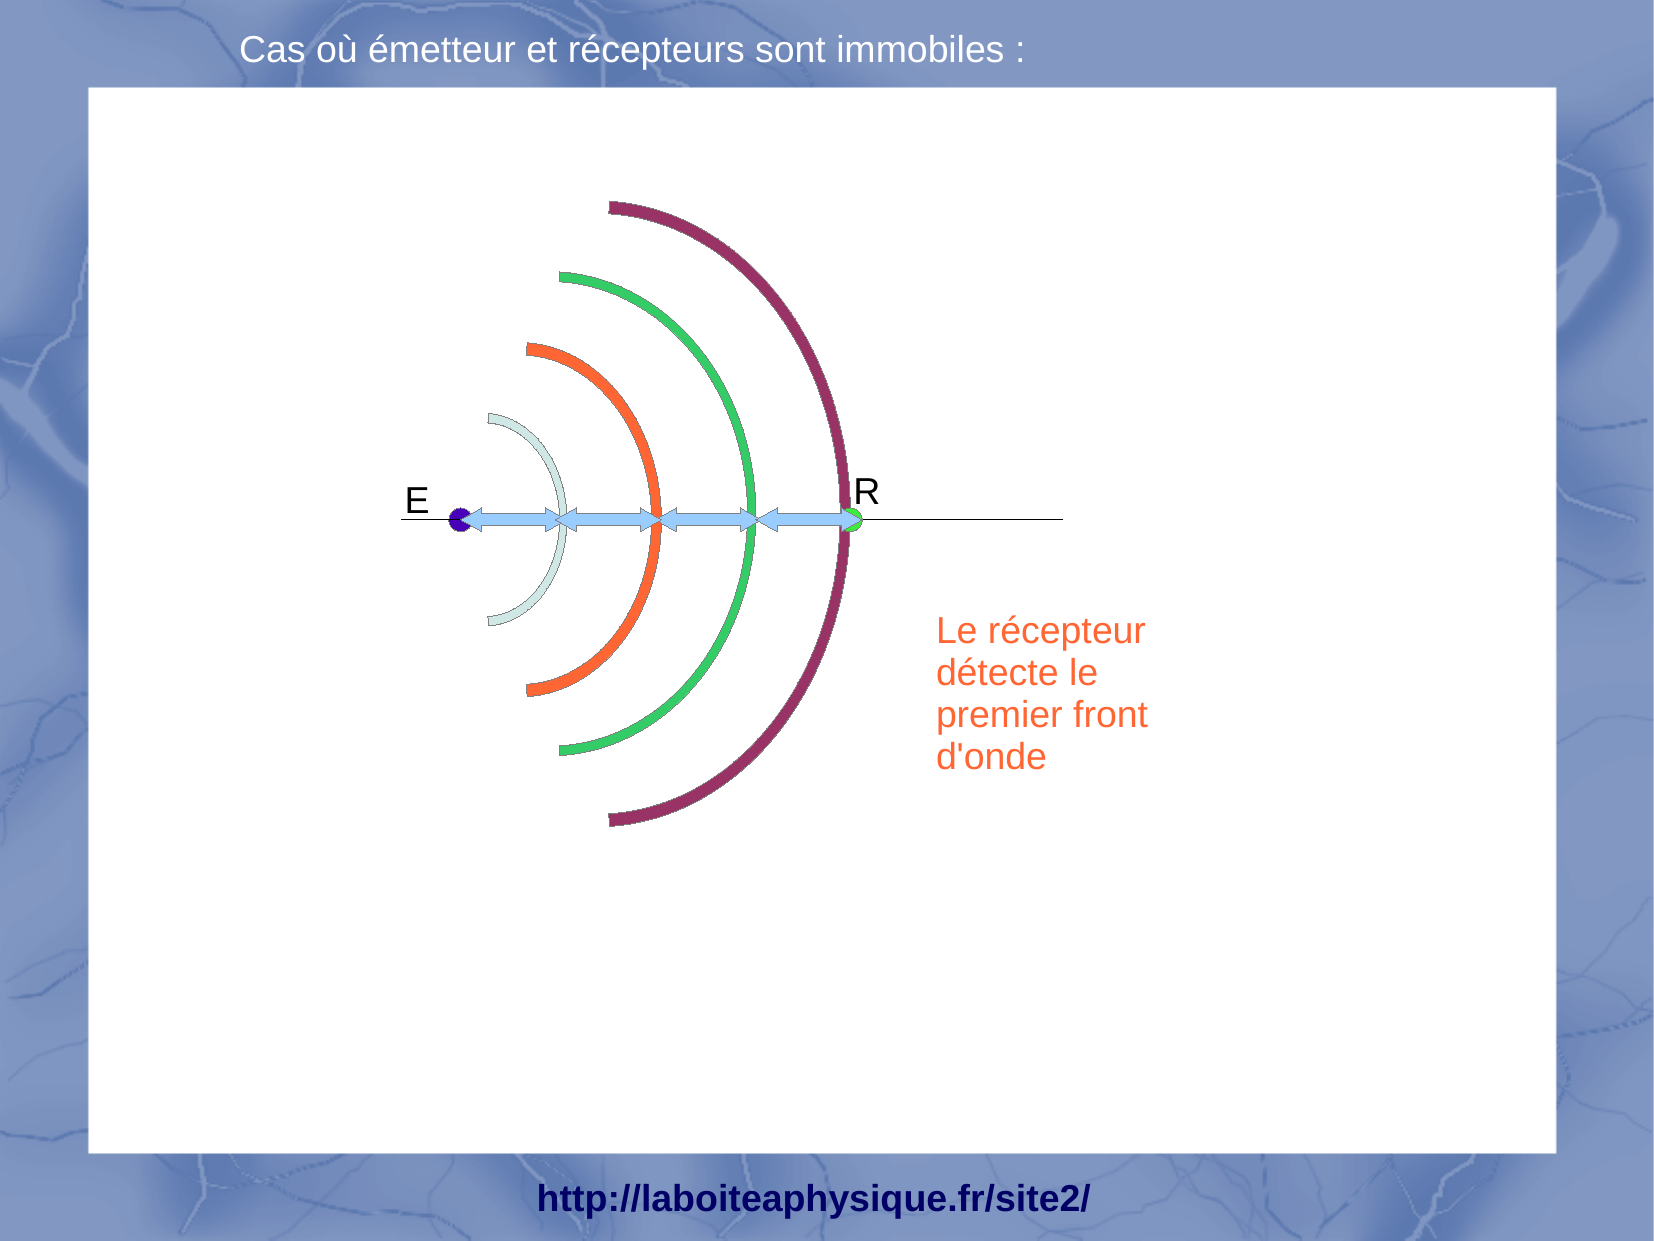

Cas où émetteur et récepteurs sont immobiles :
R
E
Le récepteur détecte le premier front d'onde
http://laboiteaphysique.fr/site2/